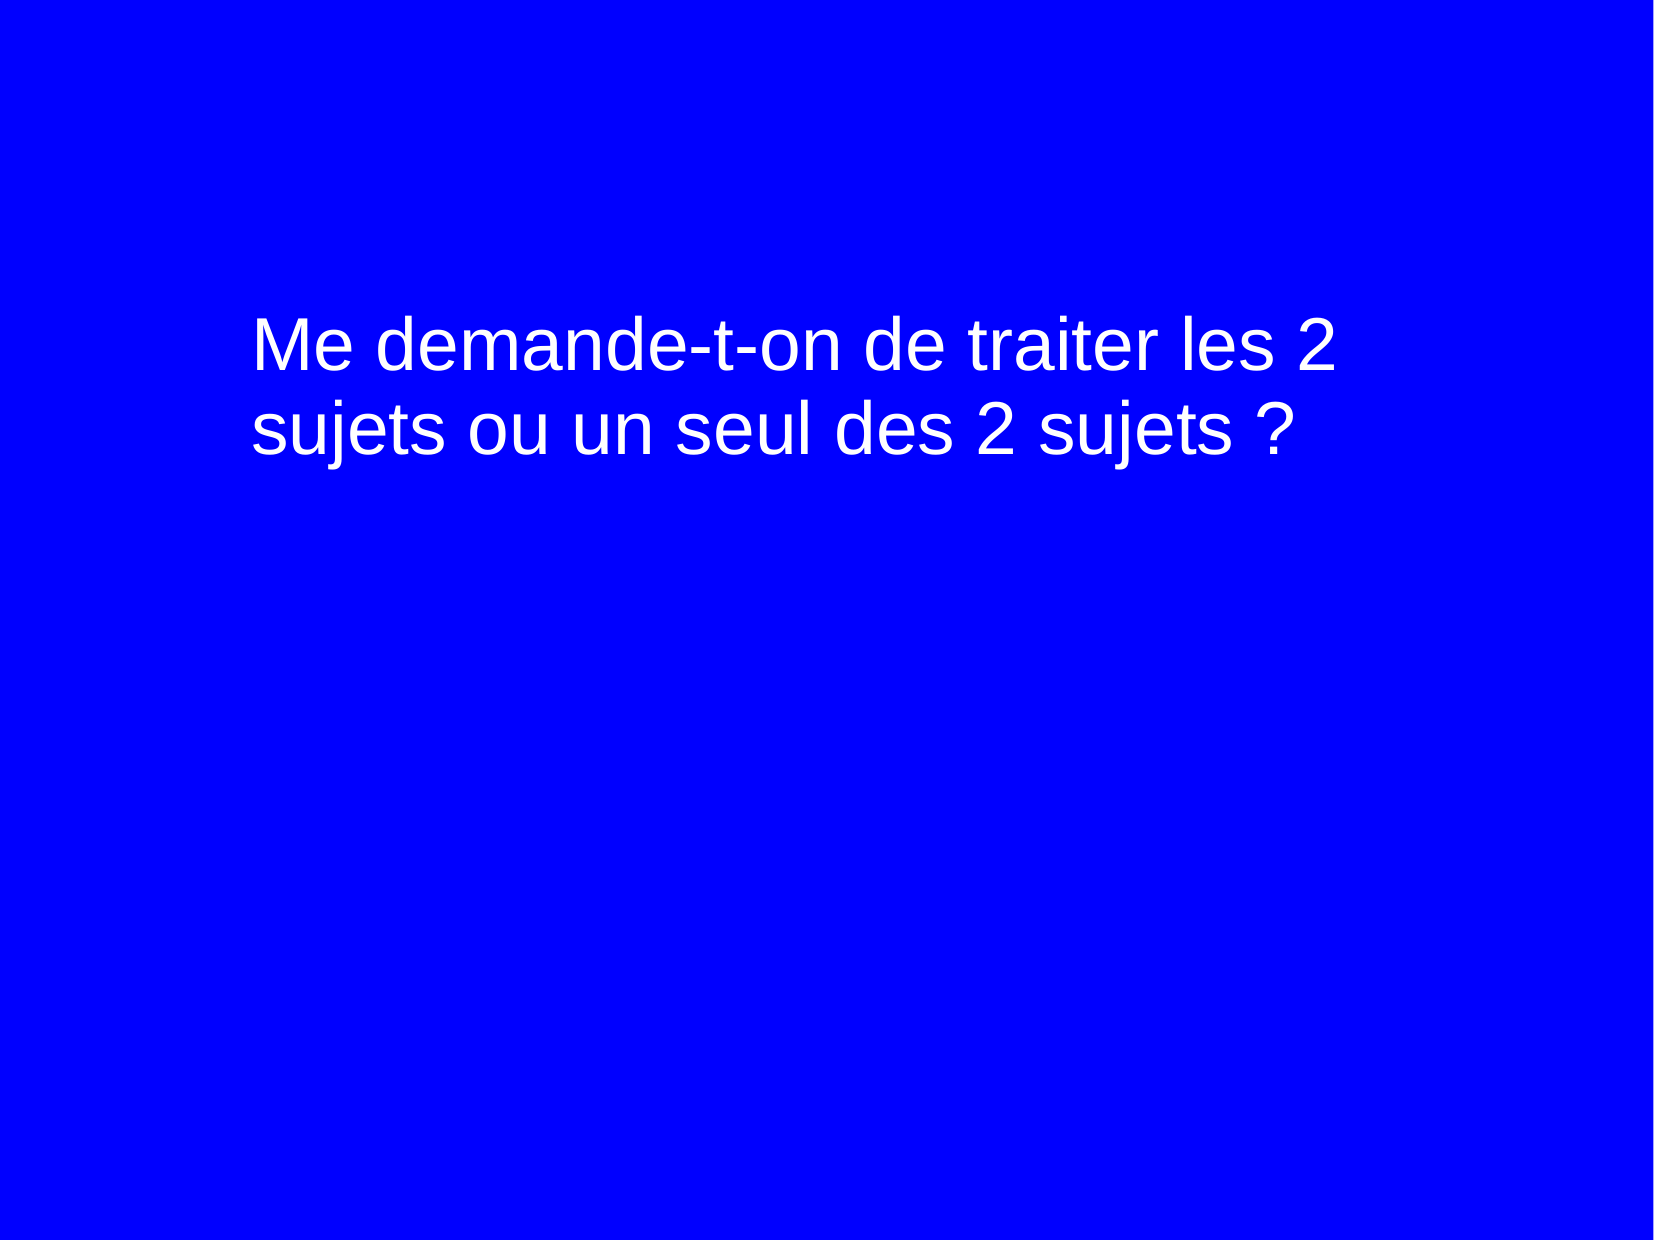

Me demande-t-on de traiter les 2 sujets ou un seul des 2 sujets ?